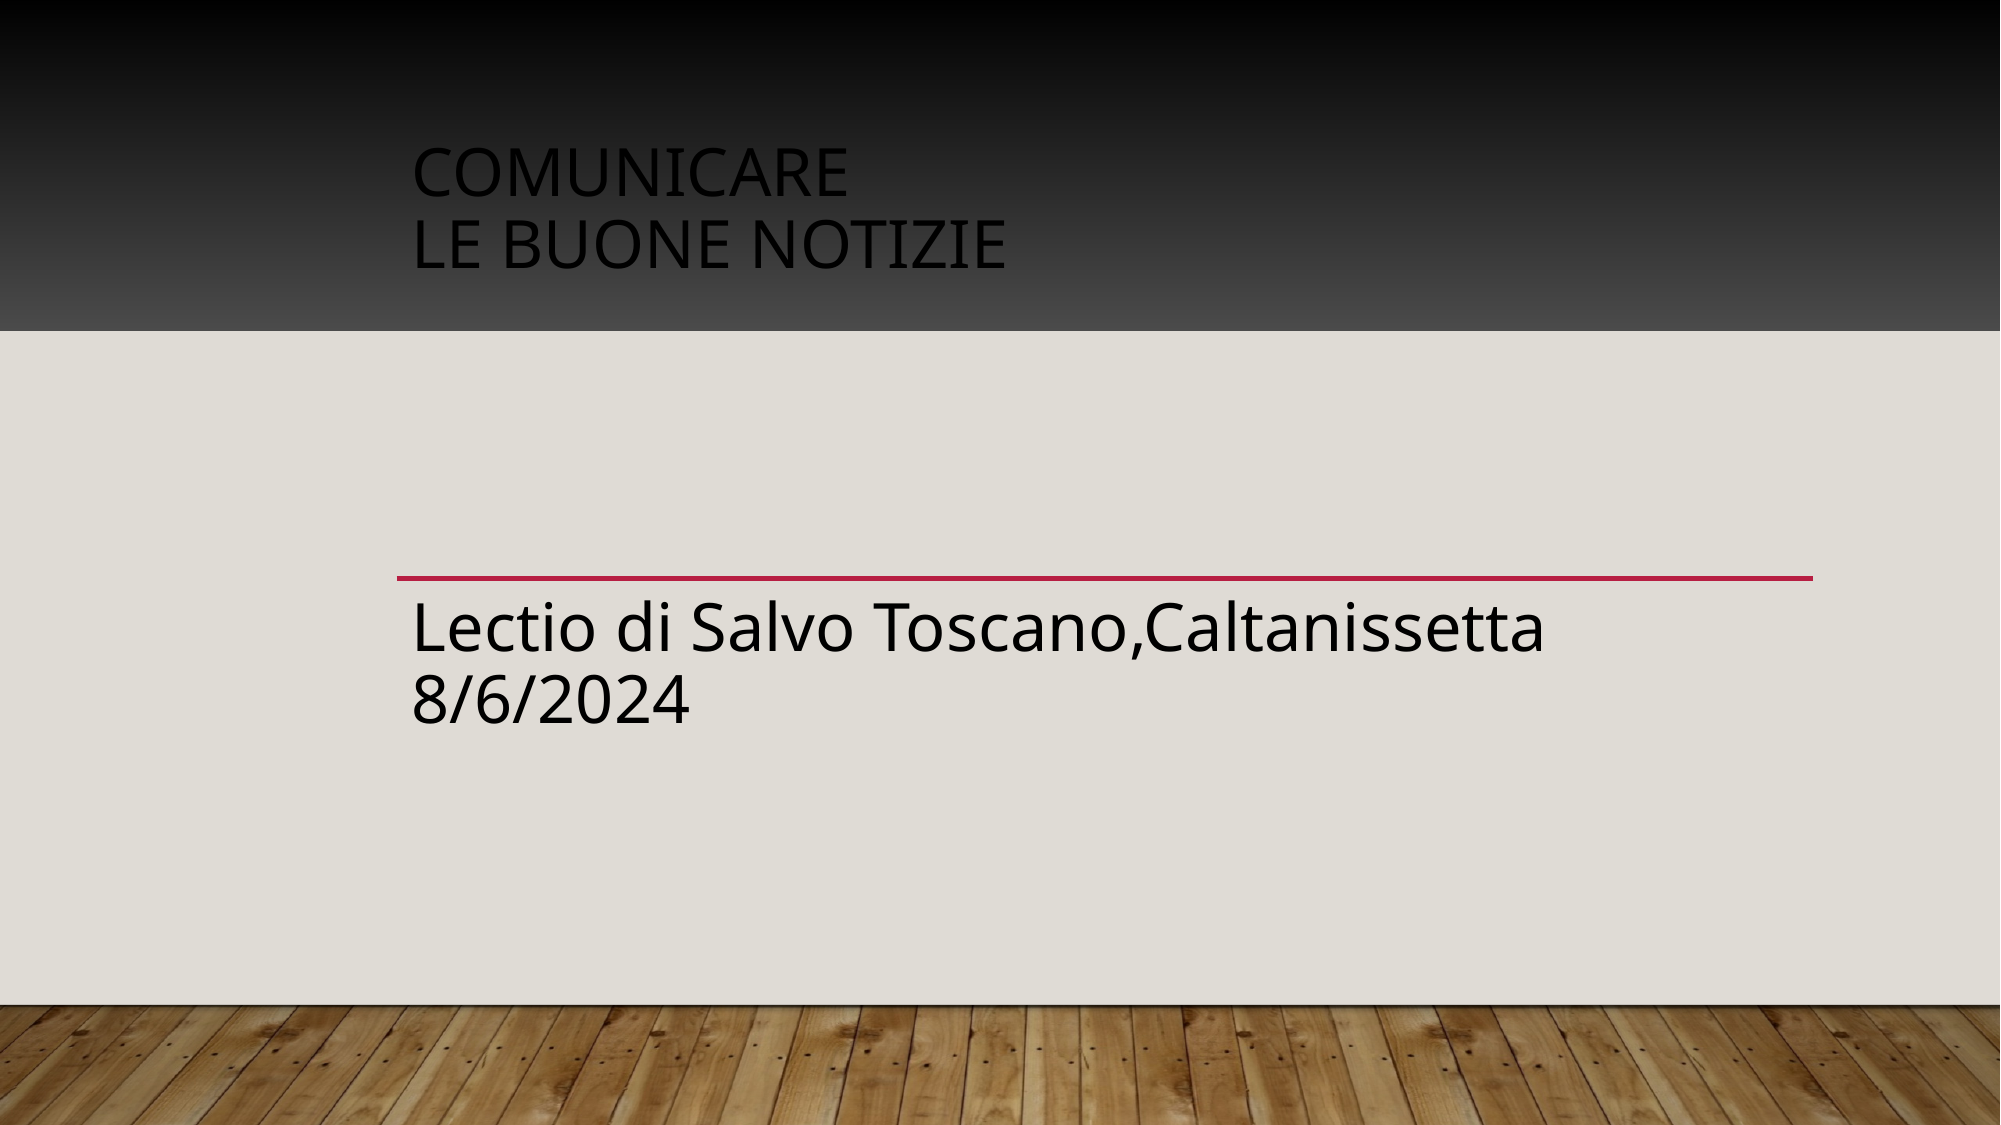

# COMUNICARE  LE BUONE NOTIZIE
Lectio di Salvo Toscano,Caltanissetta 8/6/2024